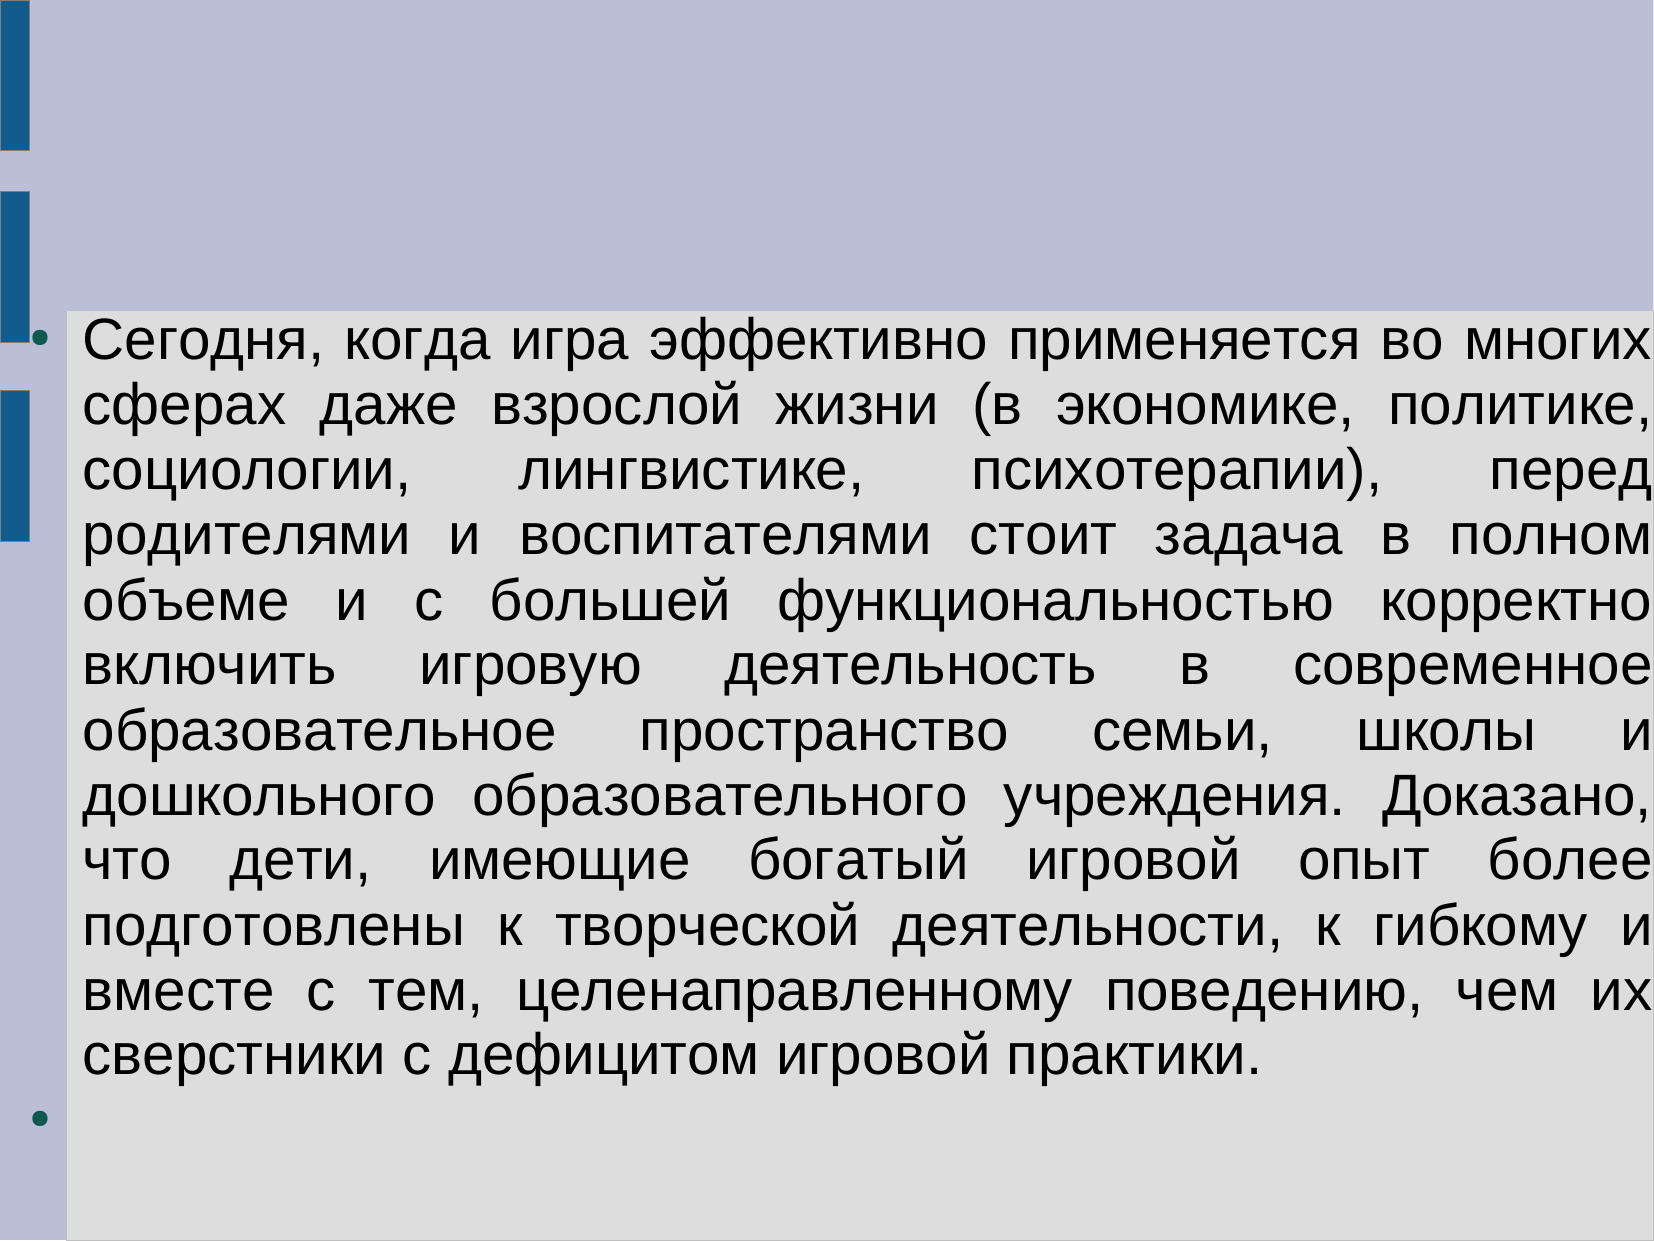

#
Сегодня, когда игра эффективно применяется во многих сферах даже взрослой жизни (в экономике, политике, социологии, лингвистике, психотерапии), перед родителями и воспитателями стоит задача в полном объеме и с большей функциональностью корректно включить игровую деятельность в современное образовательное пространство семьи, школы и дошкольного образовательного учреждения. Доказано, что дети, имеющие богатый игровой опыт более подготовлены к творческой деятельности, к гибкому и вместе с тем, целенаправленному поведению, чем их сверстники с дефицитом игровой практики.